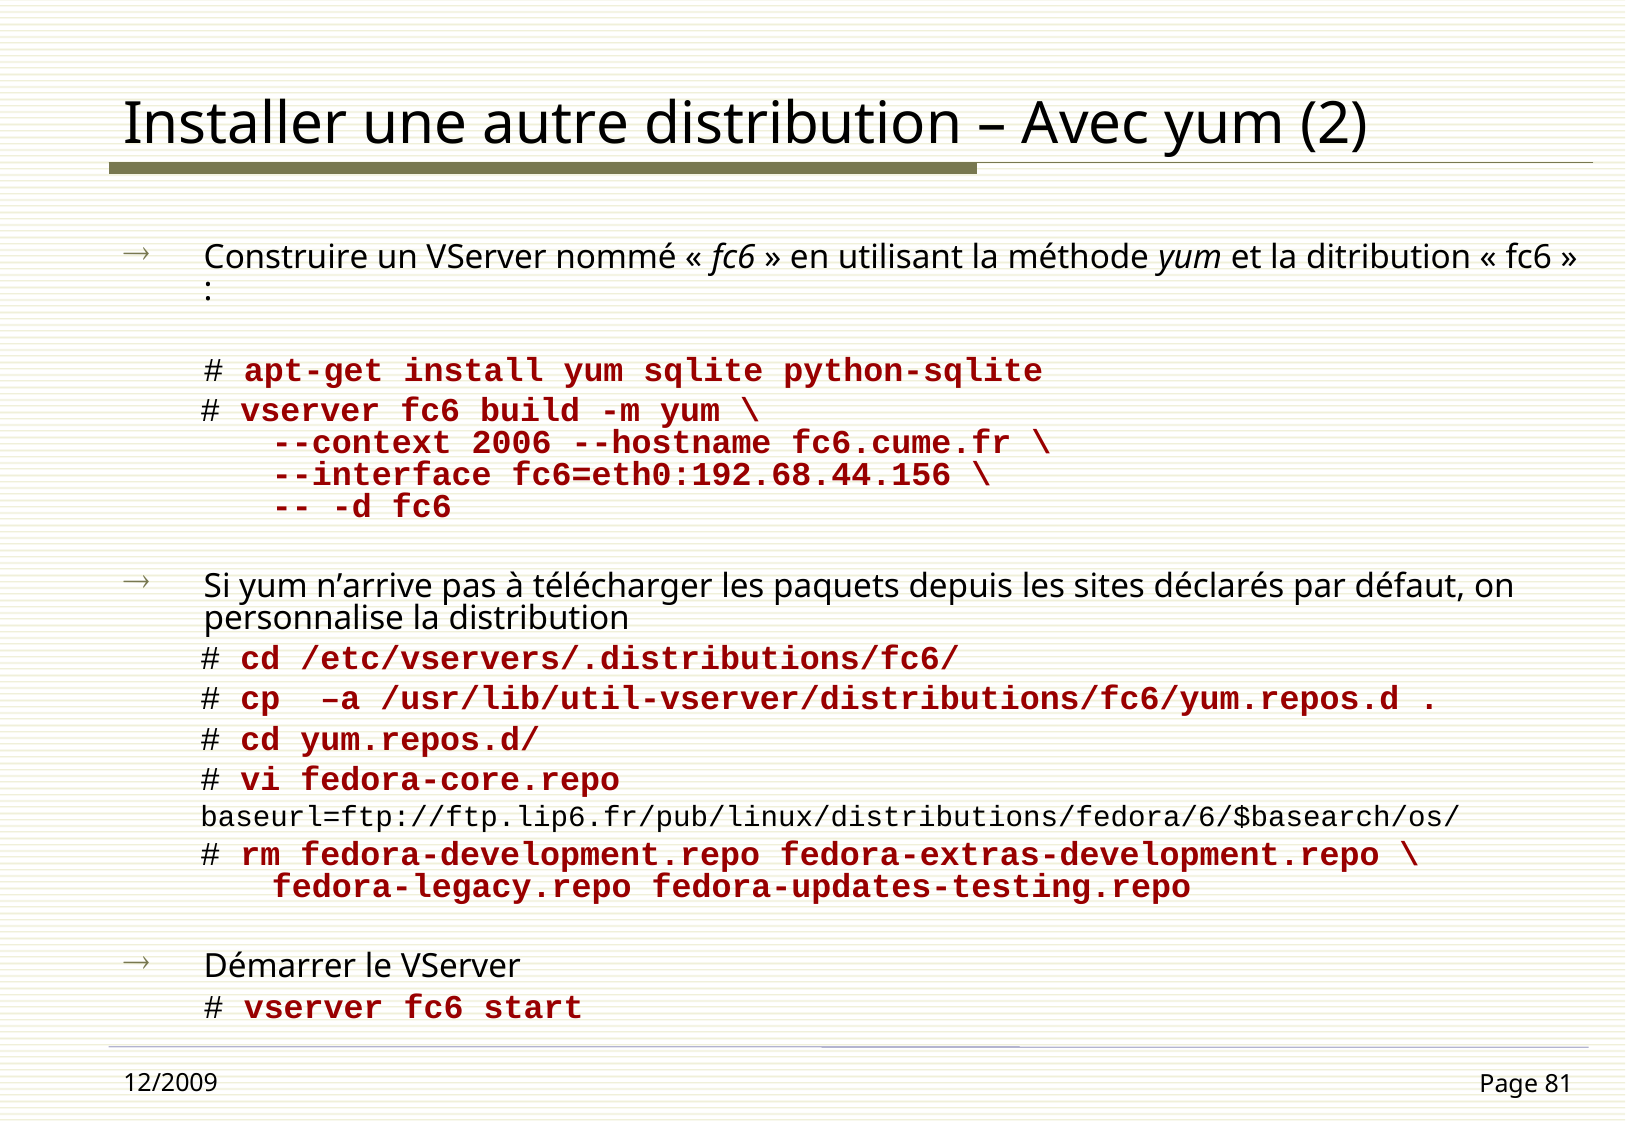

# Installer une autre distribution – Avec yum (2)‏
Construire un VServer nommé « fc6 » en utilisant la méthode yum et la ditribution « fc6 » :
	# apt-get install yum sqlite python-sqlite
# vserver fc6 build -m yum \ --context 2006 --hostname fc6.cume.fr \ --interface fc6=eth0:192.68.44.156 \ -- -d fc6
Si yum n’arrive pas à télécharger les paquets depuis les sites déclarés par défaut, on personnalise la distribution
# cd /etc/vservers/.distributions/fc6/
# cp –a /usr/lib/util-vserver/distributions/fc6/yum.repos.d .
# cd yum.repos.d/
# vi fedora-core.repo
baseurl=ftp://ftp.lip6.fr/pub/linux/distributions/fedora/6/$basearch/os/
# rm fedora-development.repo fedora-extras-development.repo \ fedora-legacy.repo fedora-updates-testing.repo
Démarrer le VServer
	# vserver fc6 start
81